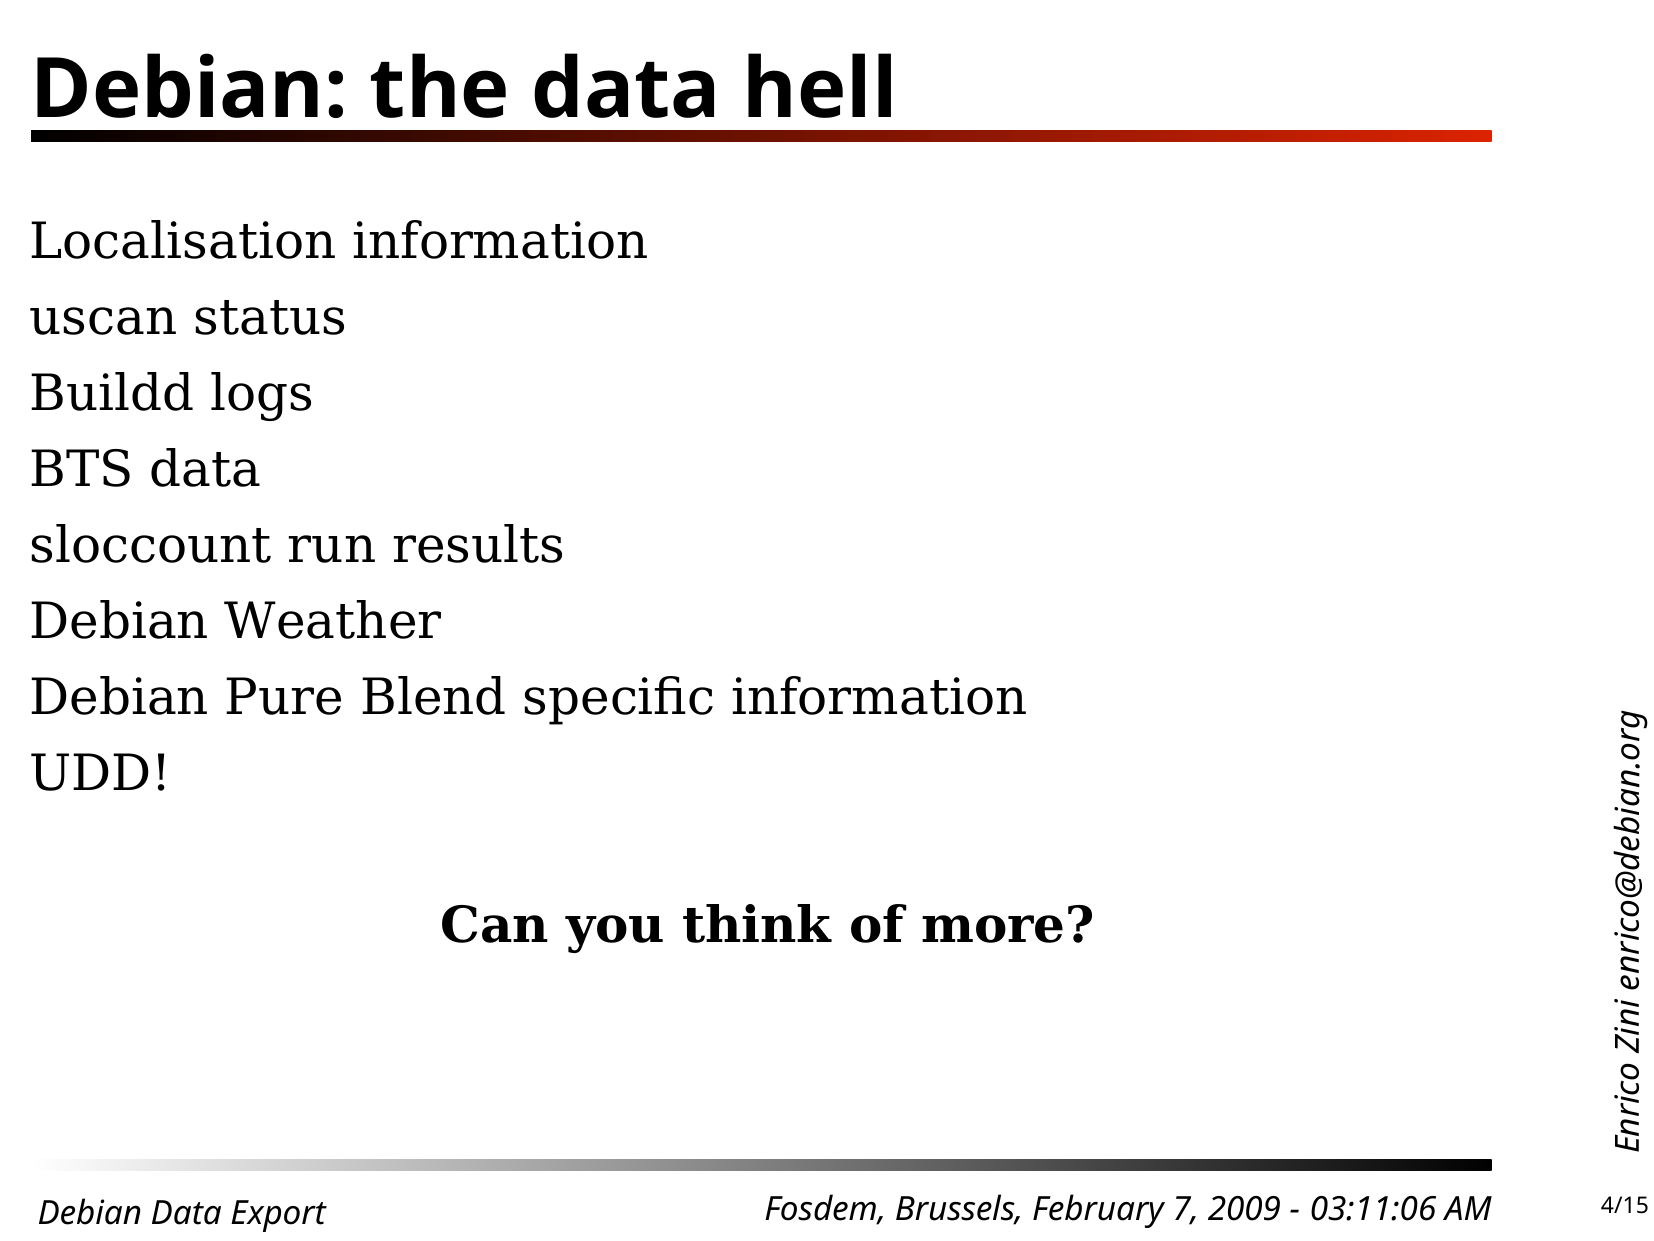

Debian: the data hell
Localisation information
uscan status
Buildd logs
BTS data
sloccount run results
Debian Weather
Debian Pure Blend specific information
UDD!
Can you think of more?